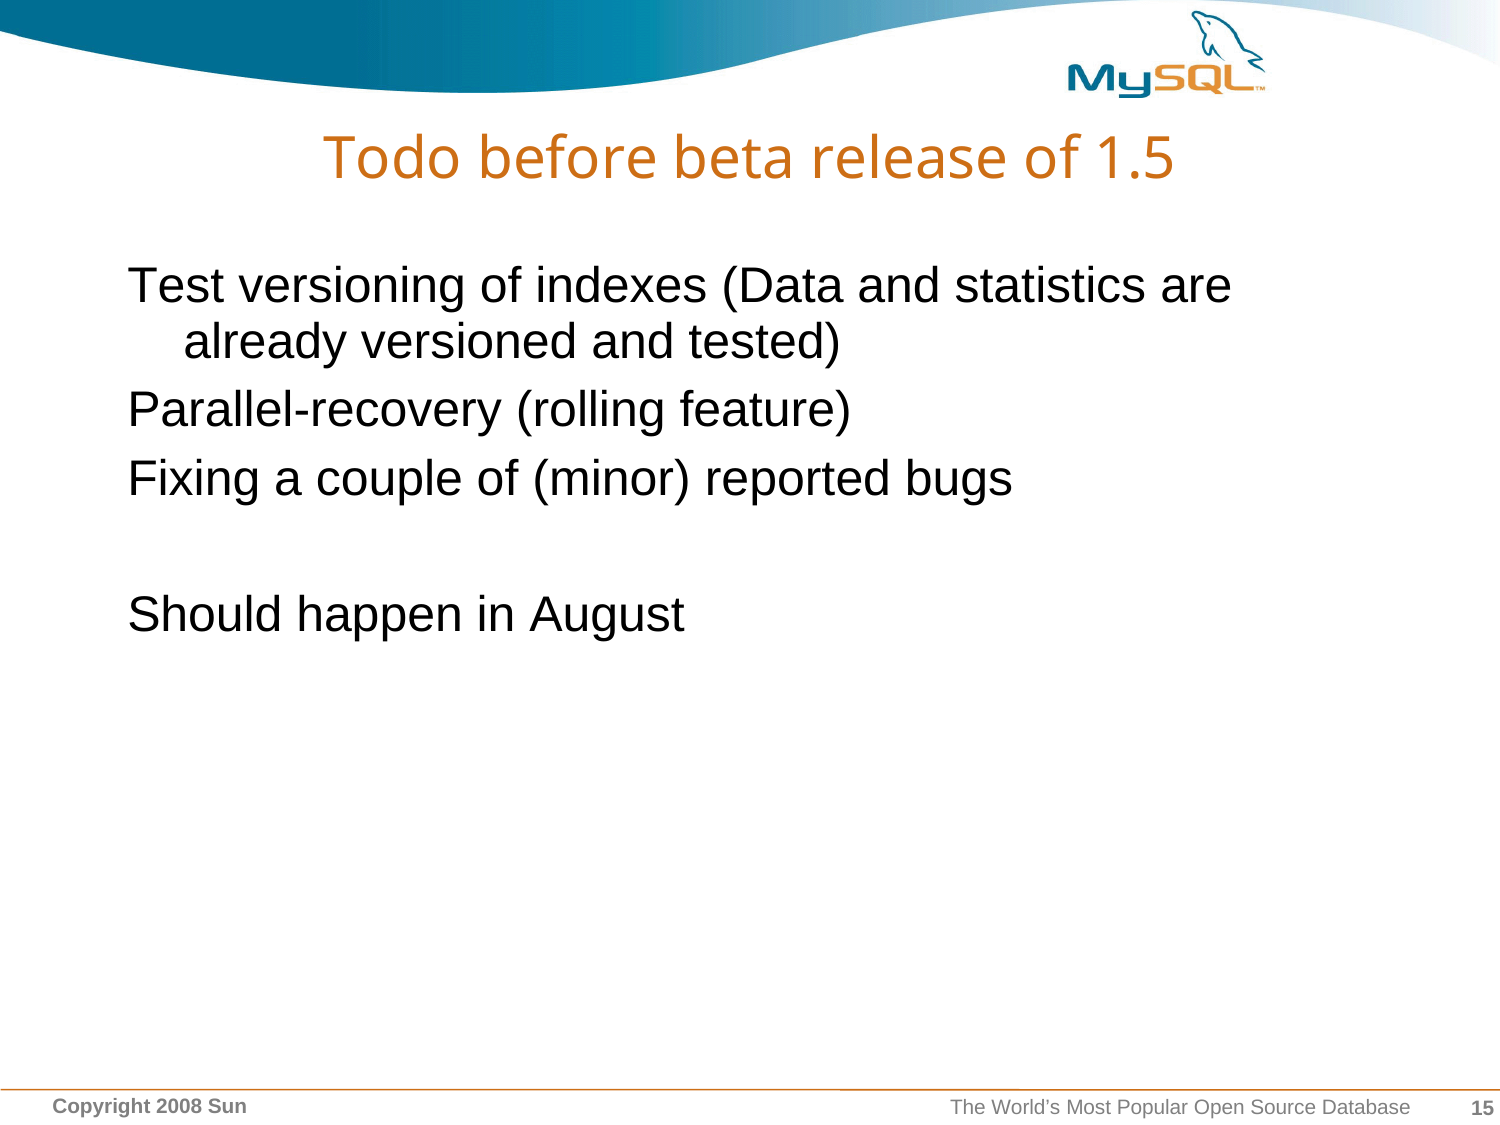

# Todo before beta release of 1.5
Test versioning of indexes (Data and statistics are already versioned and tested)‏
Parallel-recovery (rolling feature)‏
Fixing a couple of (minor) reported bugs
Should happen in August